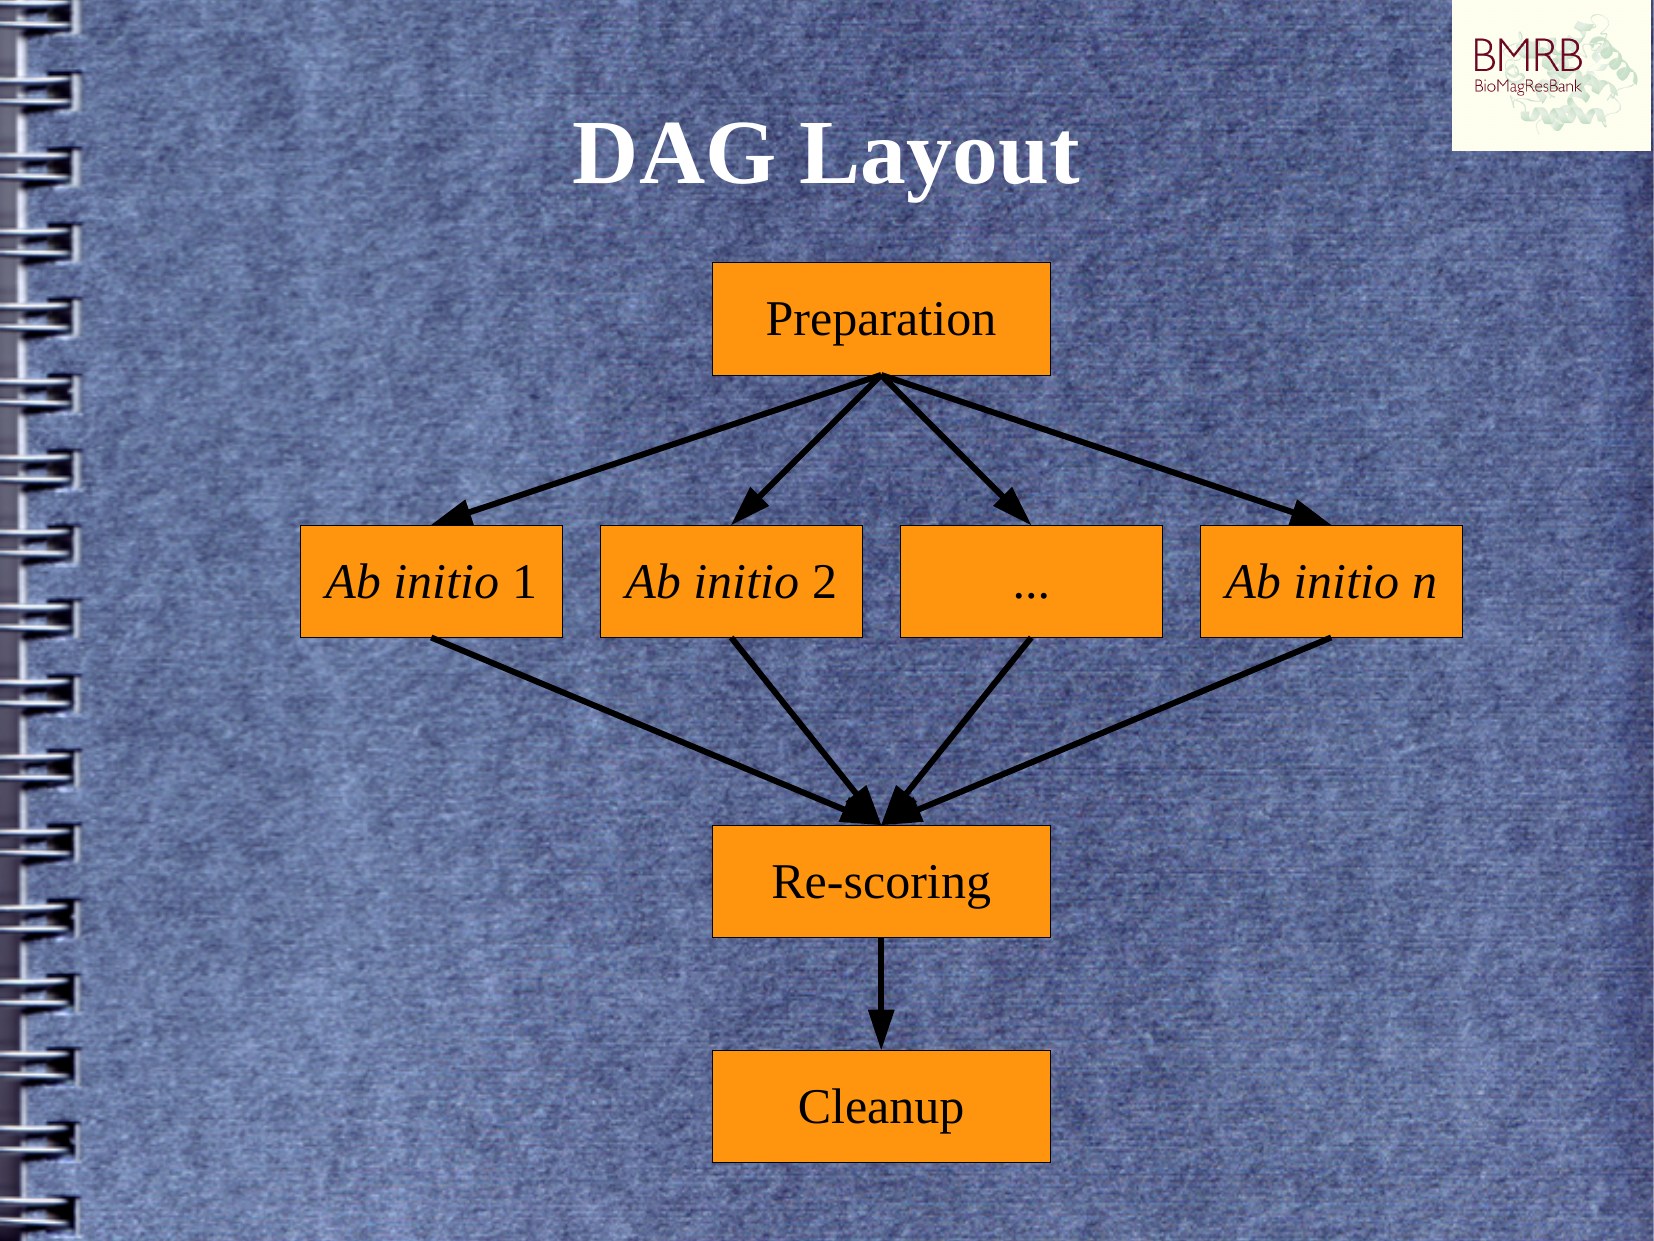

# DAG Layout
Preparation
Ab initio 1
Ab initio 2
...
Ab initio n
Re-scoring
Cleanup